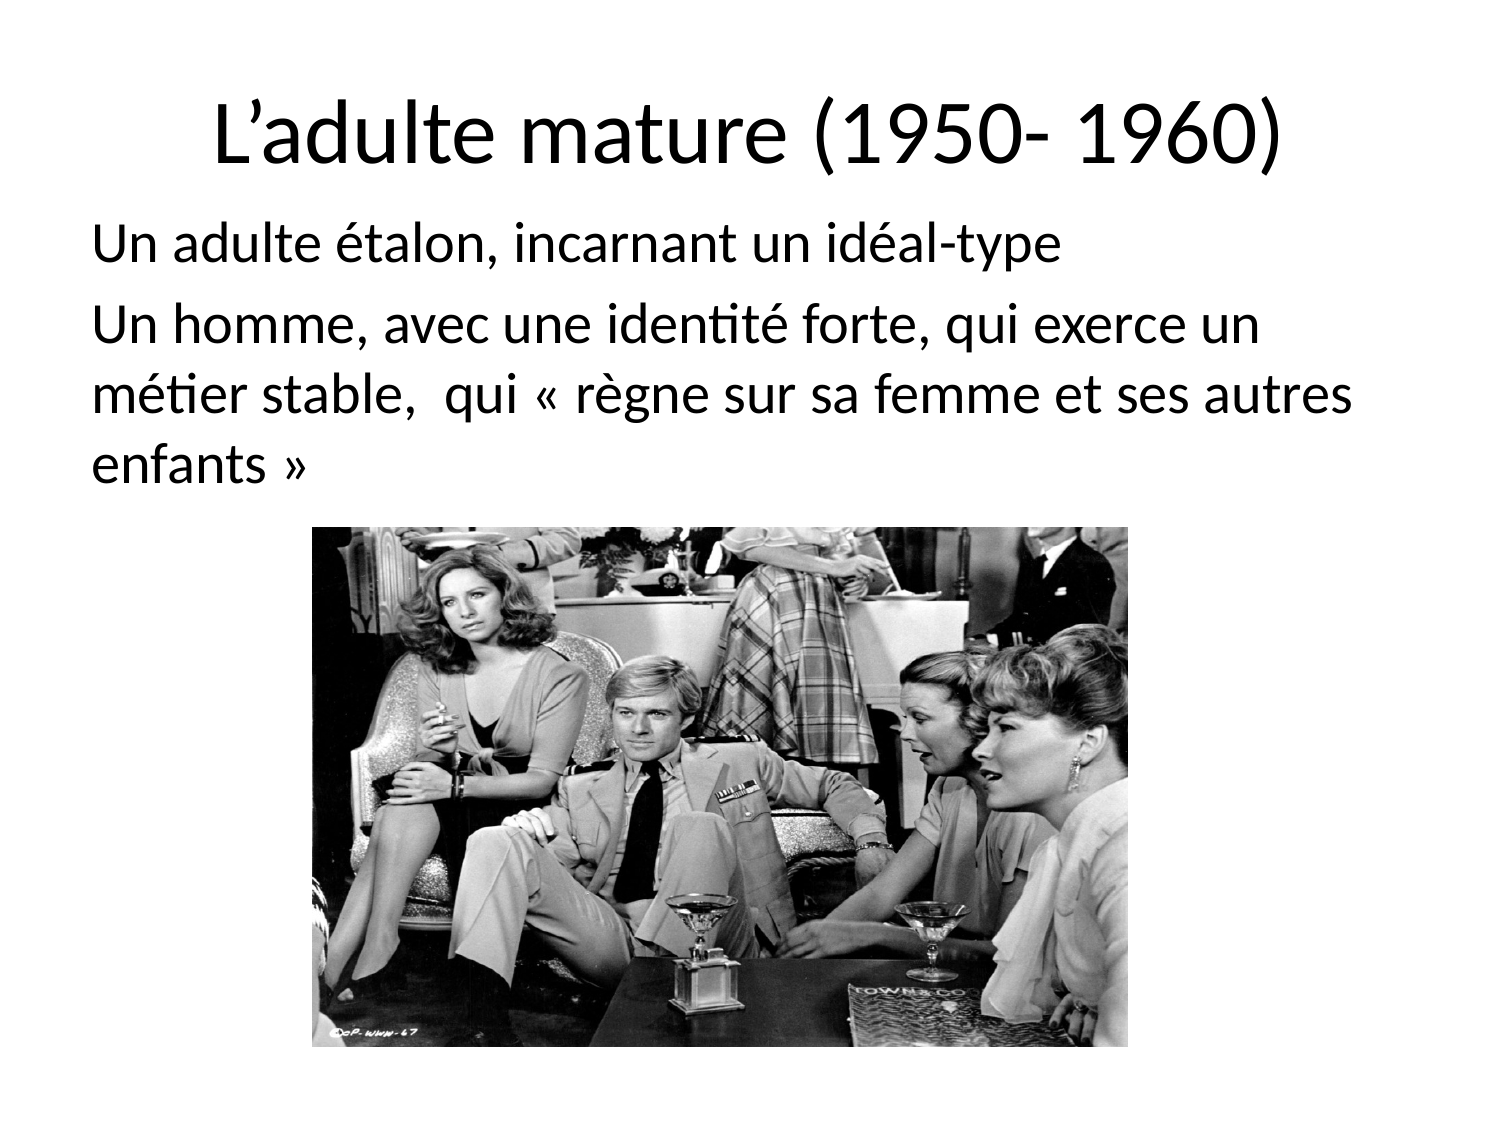

# L’adulte mature (1950- 1960)
Un adulte étalon, incarnant un idéal-type
Un homme, avec une identité forte, qui exerce un métier stable, qui « règne sur sa femme et ses autres enfants »